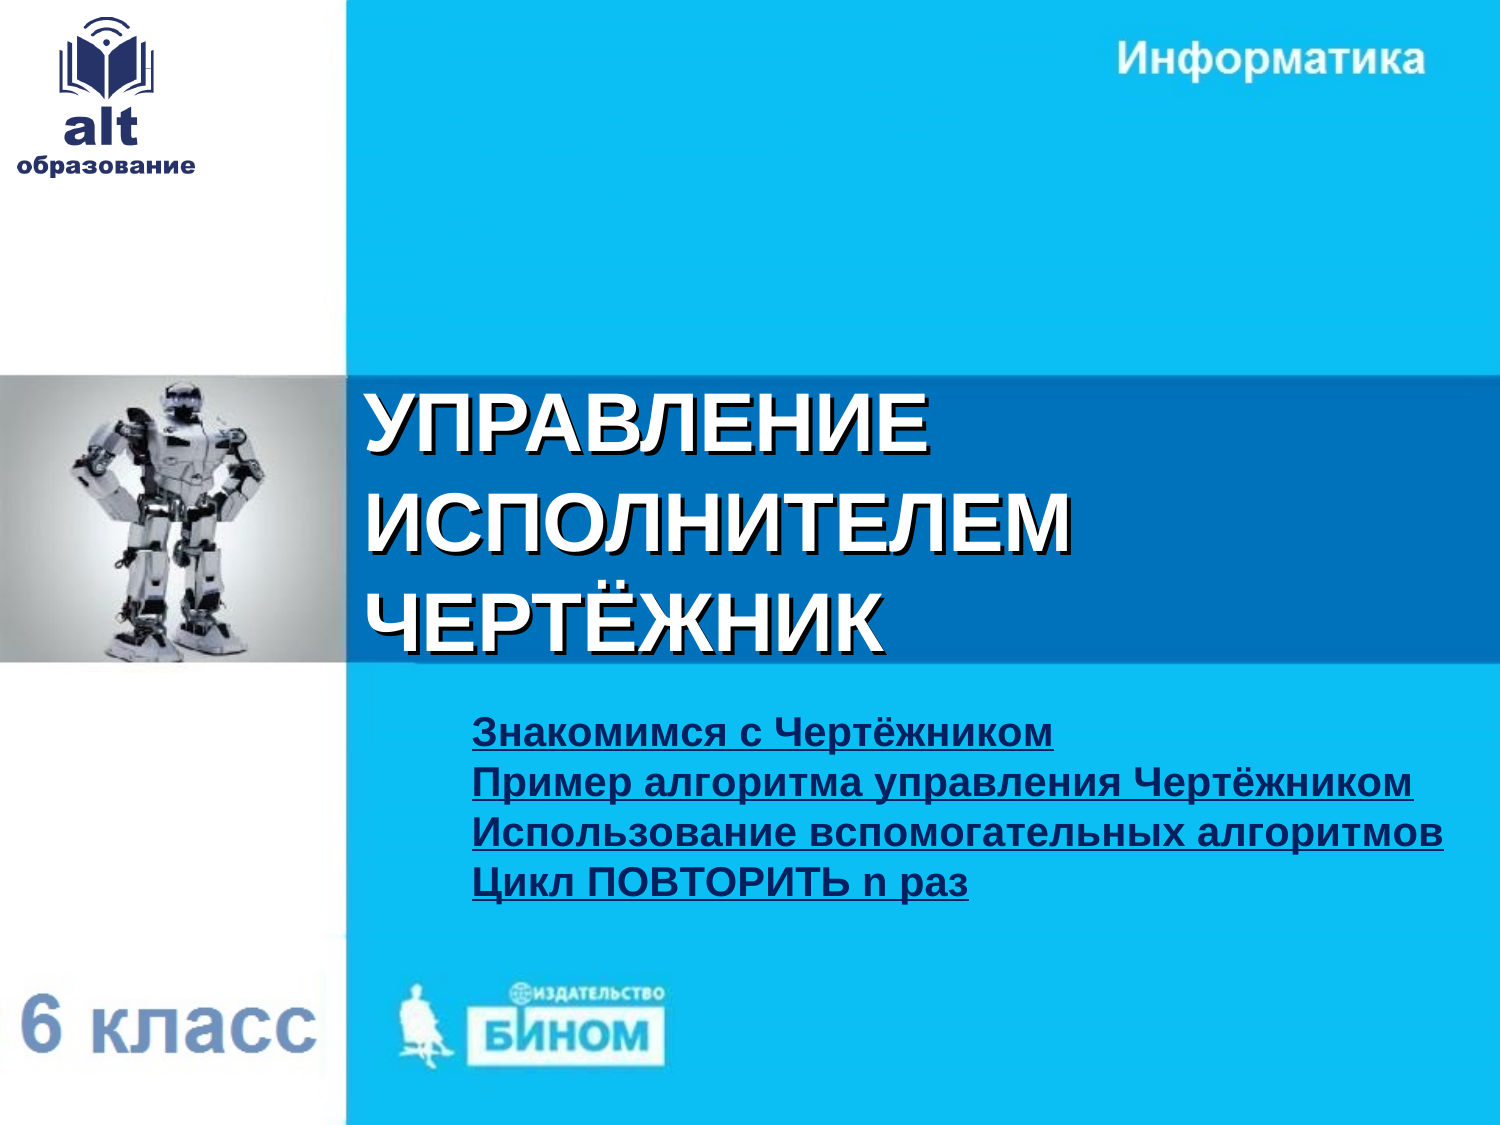

# УПРАВЛЕНИЕ ИСПОЛНИТЕЛЕМ ЧЕРТЁЖНИК
Знакомимся с Чертёжником
Пример алгоритма управления Чертёжником
Использование вспомогательных алгоритмов
Цикл ПОВТОРИТЬ n раз